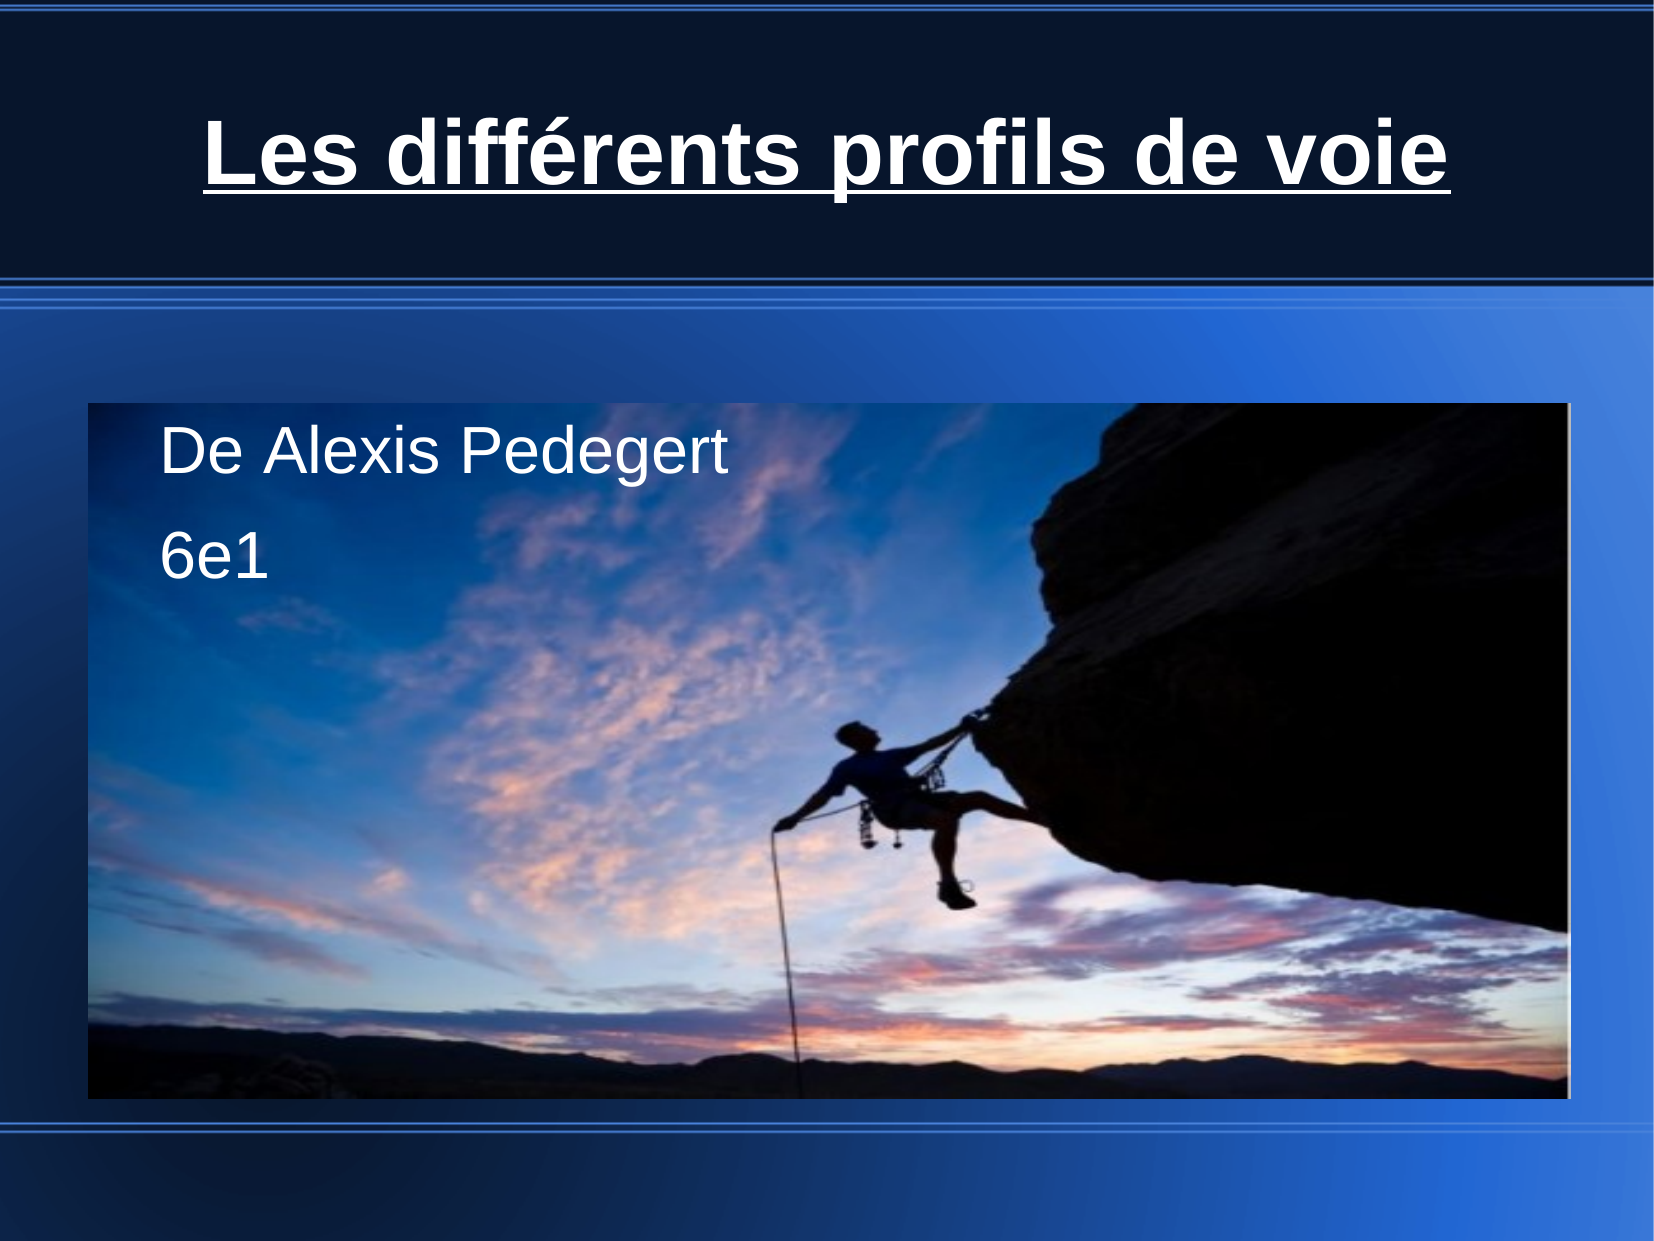

# Les différents profils de voie
De Alexis Pedegert
6e1